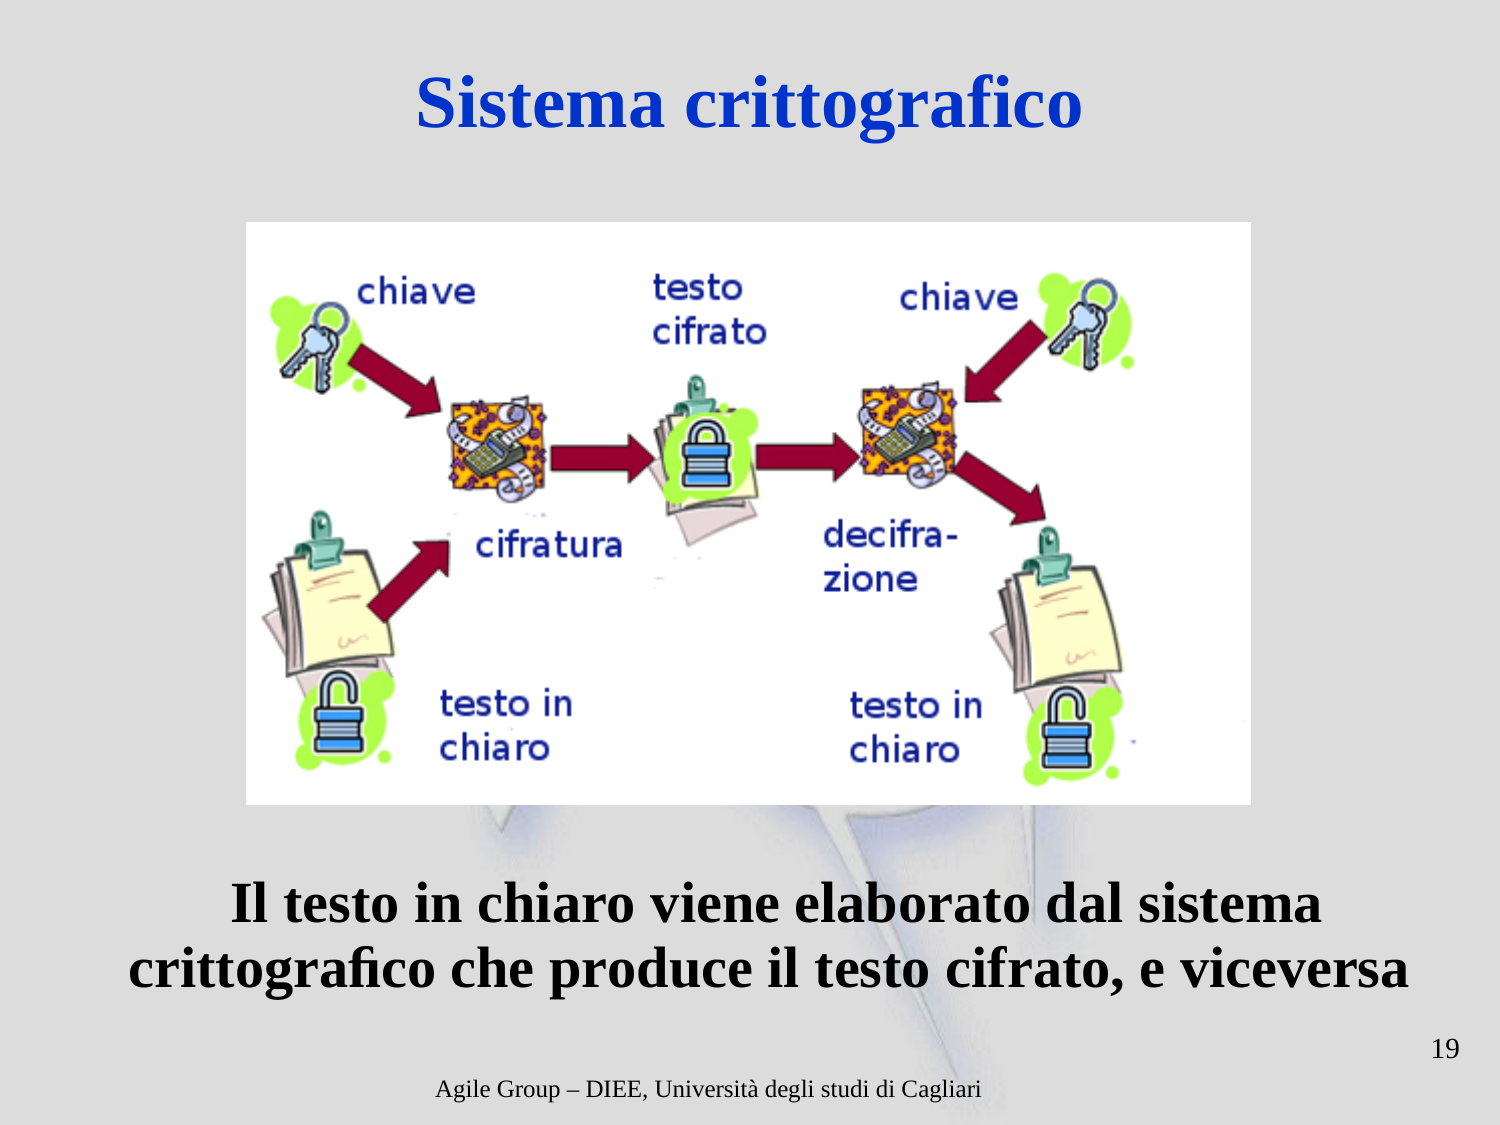

# Sistema crittografico
Il testo in chiaro viene elaborato dal sistema
crittograﬁco che produce il testo cifrato, e viceversa
19